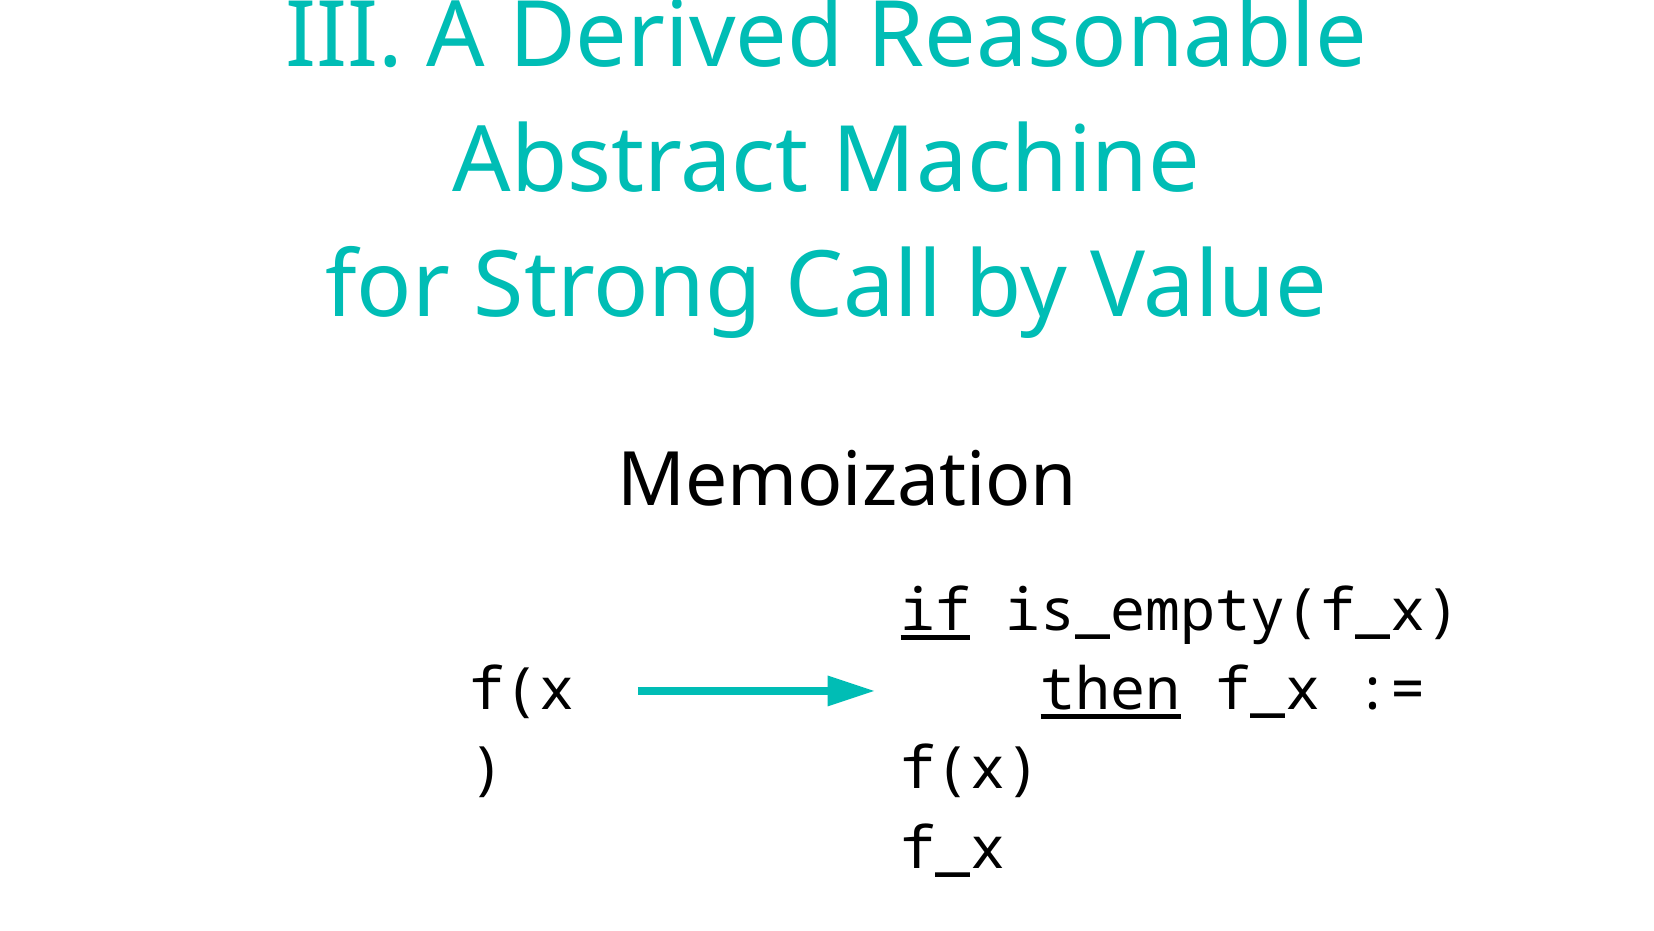

# III. A Derived Reasonable Abstract Machine for Strong Call by Value
Memoization
f(x)
if is_empty(f_x)
 then f_x := f(x)
f_x